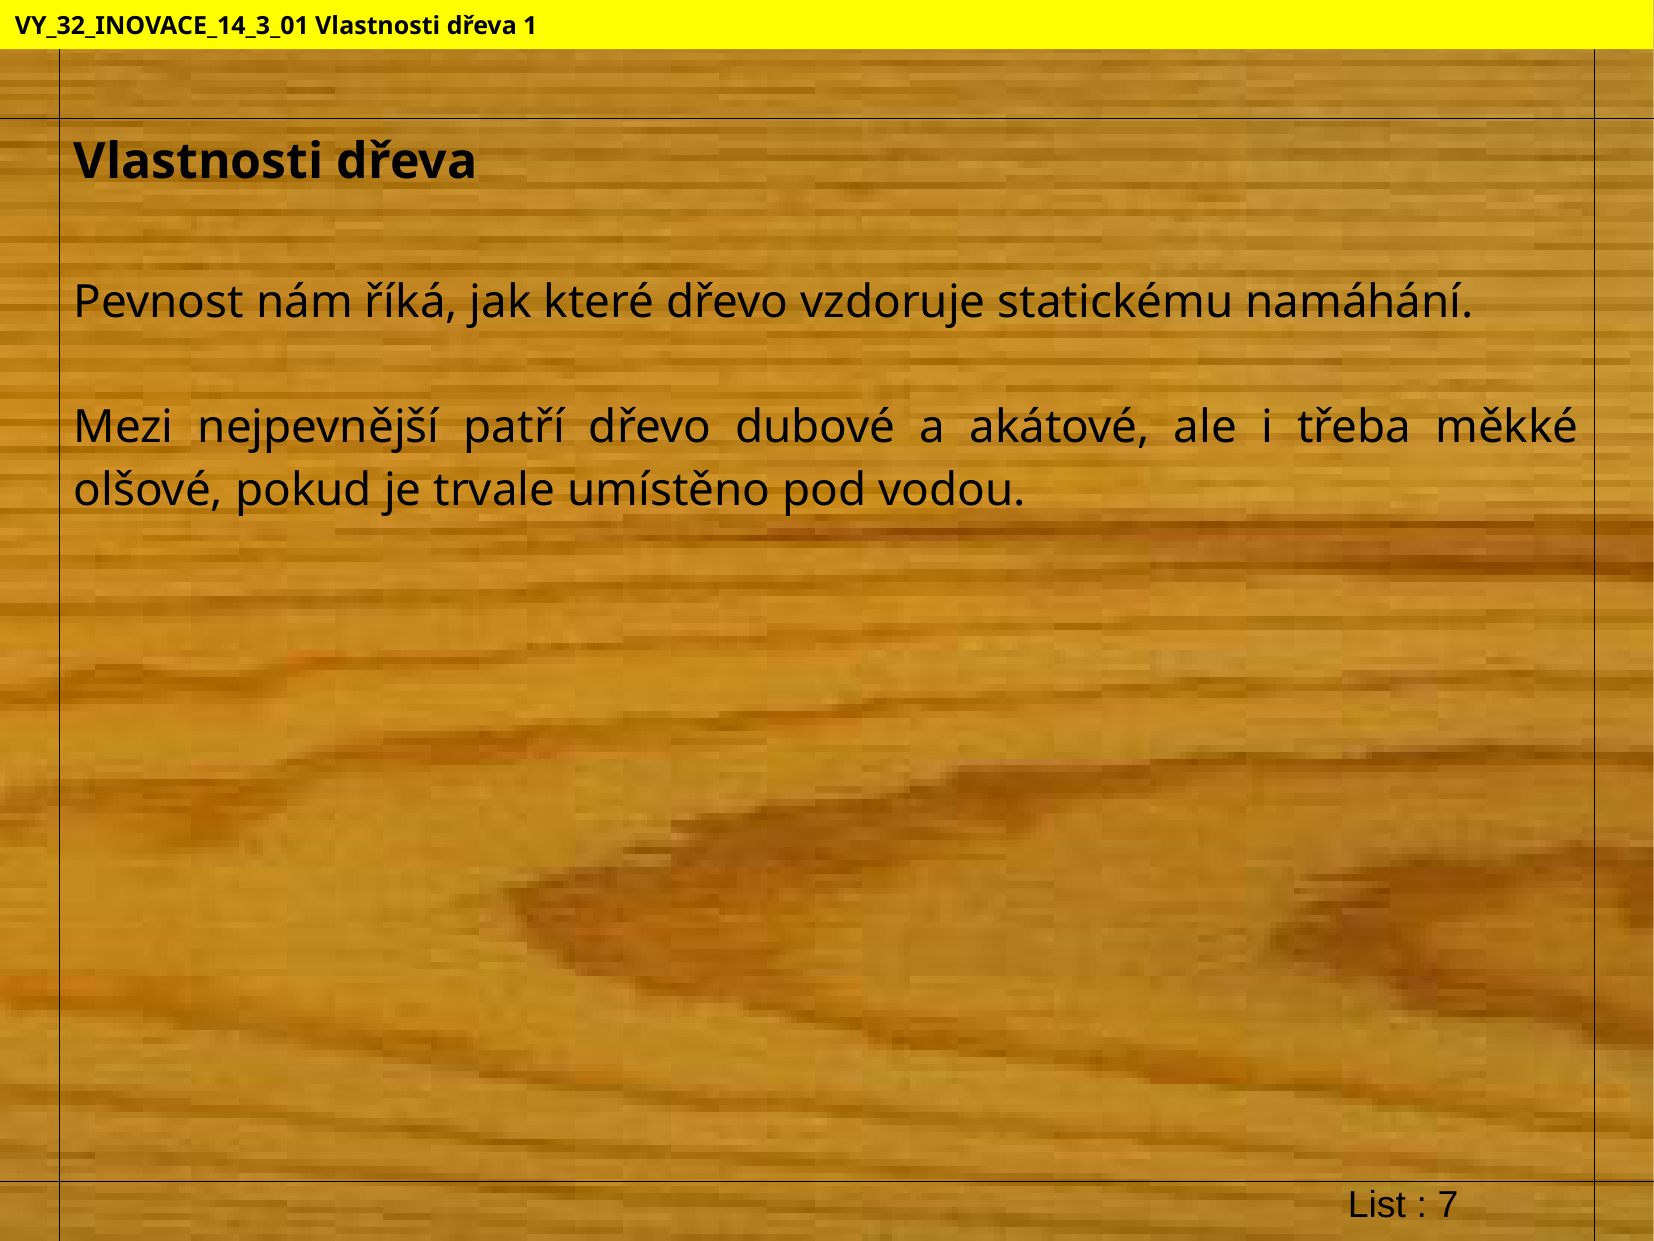

VY_32_INOVACE_14_3_01 Vlastnosti dřeva 1
Vlastnosti dřeva
Pevnost nám říká, jak které dřevo vzdoruje statickému namáhání.
Mezi nejpevnější patří dřevo dubové a akátové, ale i třeba měkké olšové, pokud je trvale umístěno pod vodou.
List :